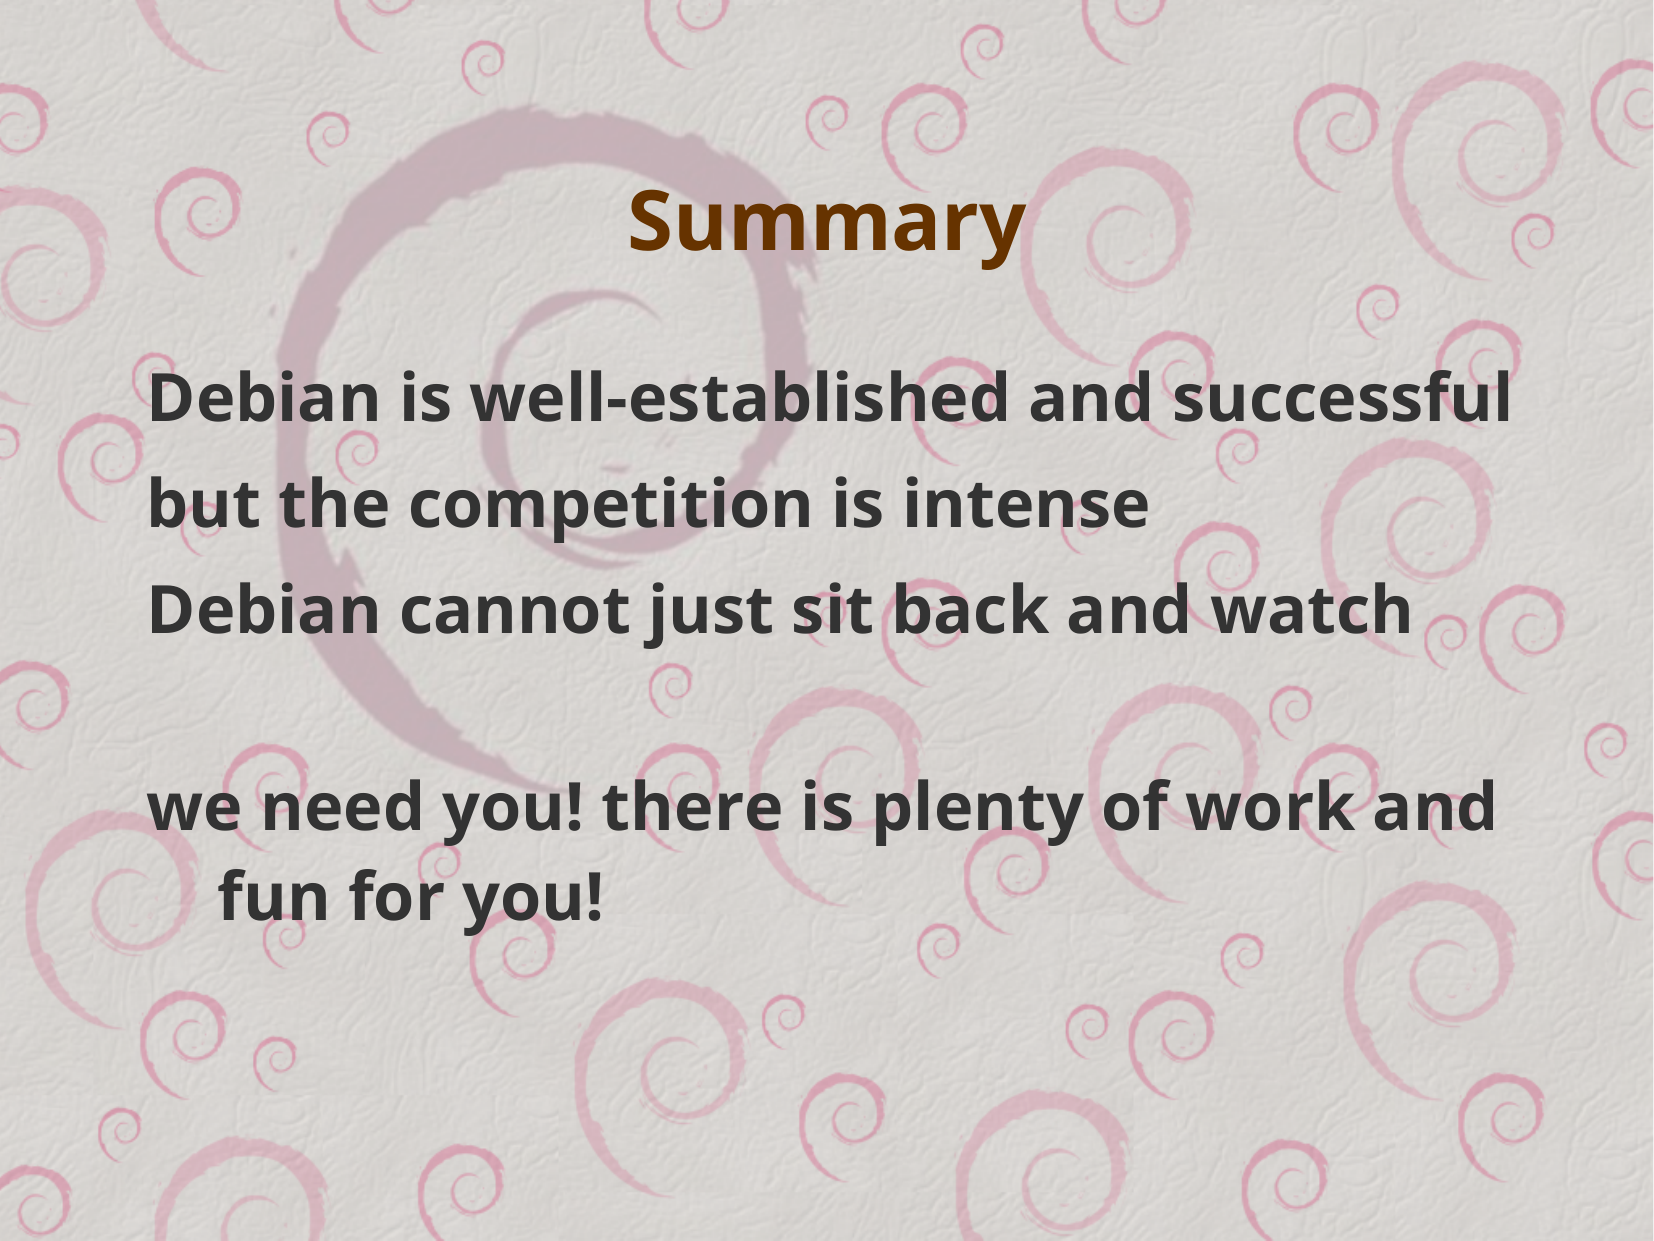

# Summary
Debian is well-established and successful
but the competition is intense
Debian cannot just sit back and watch
we need you! there is plenty of work and fun for you!